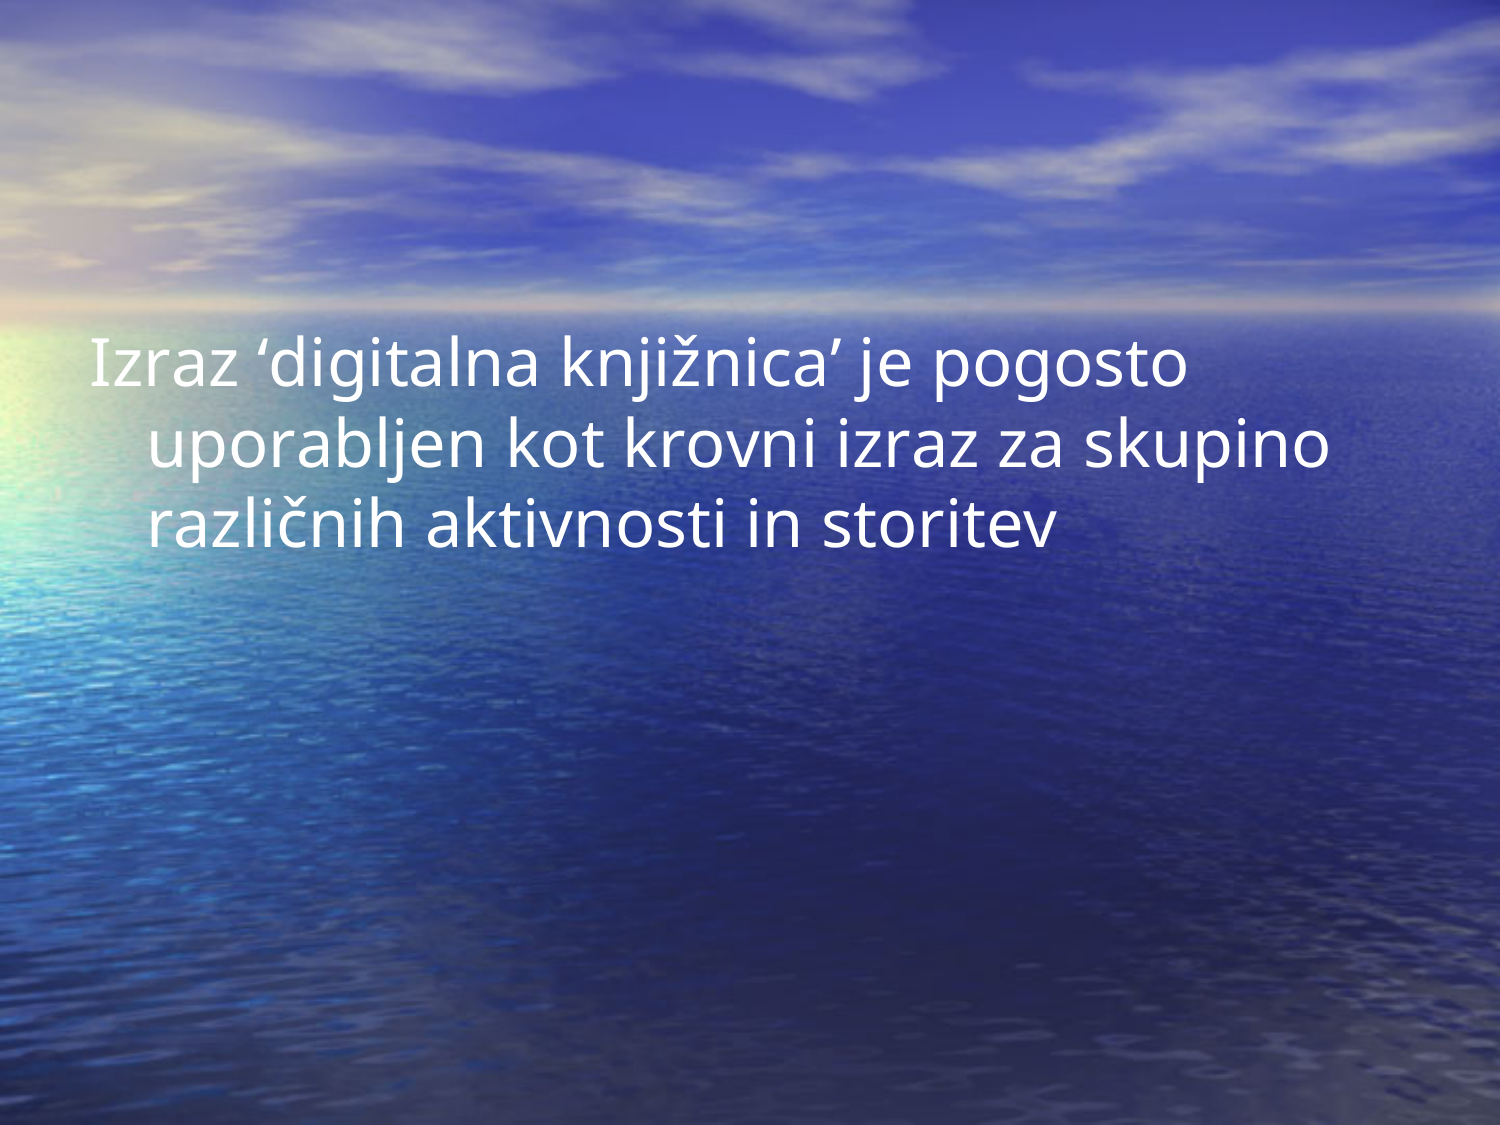

#
Izraz ‘digitalna knjižnica’ je pogosto uporabljen kot krovni izraz za skupino različnih aktivnosti in storitev